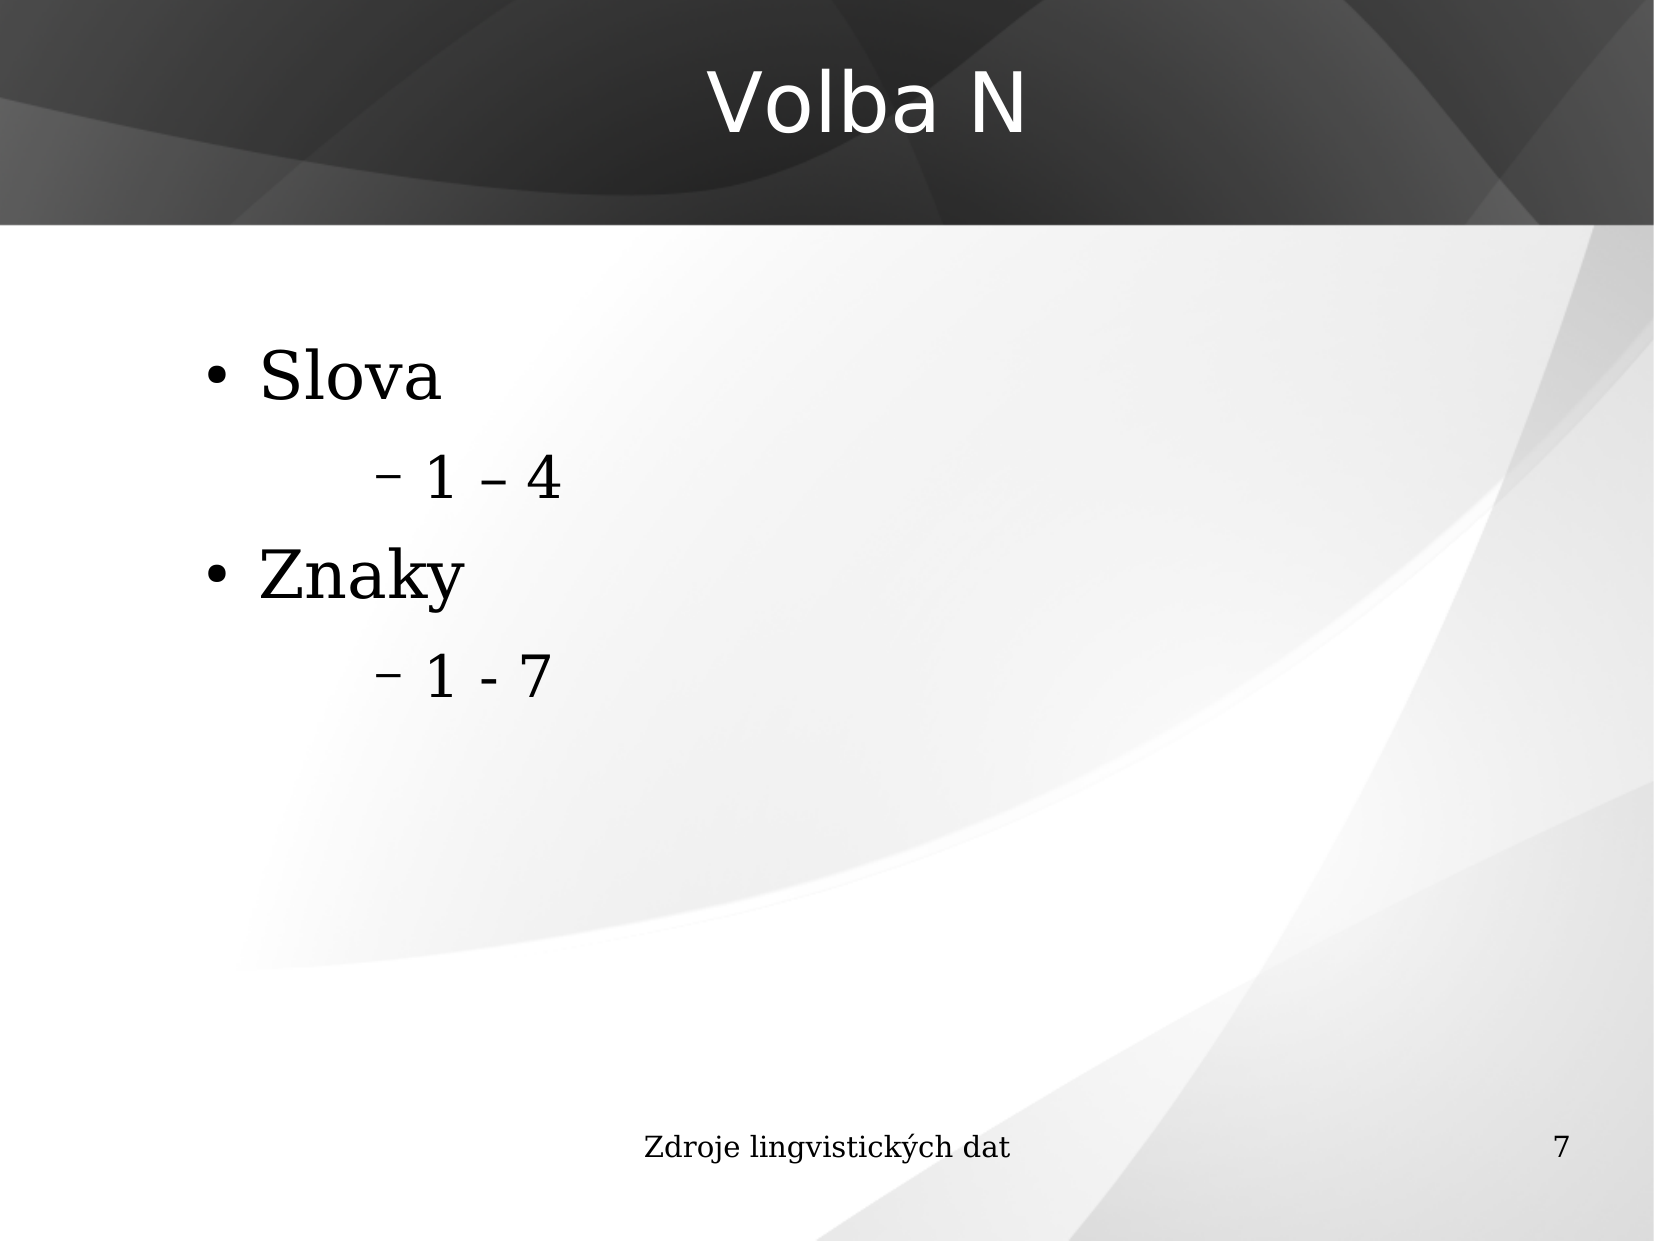

# Volba N
Slova
1 – 4
Znaky
1 - 7
Zdroje lingvistických dat
7